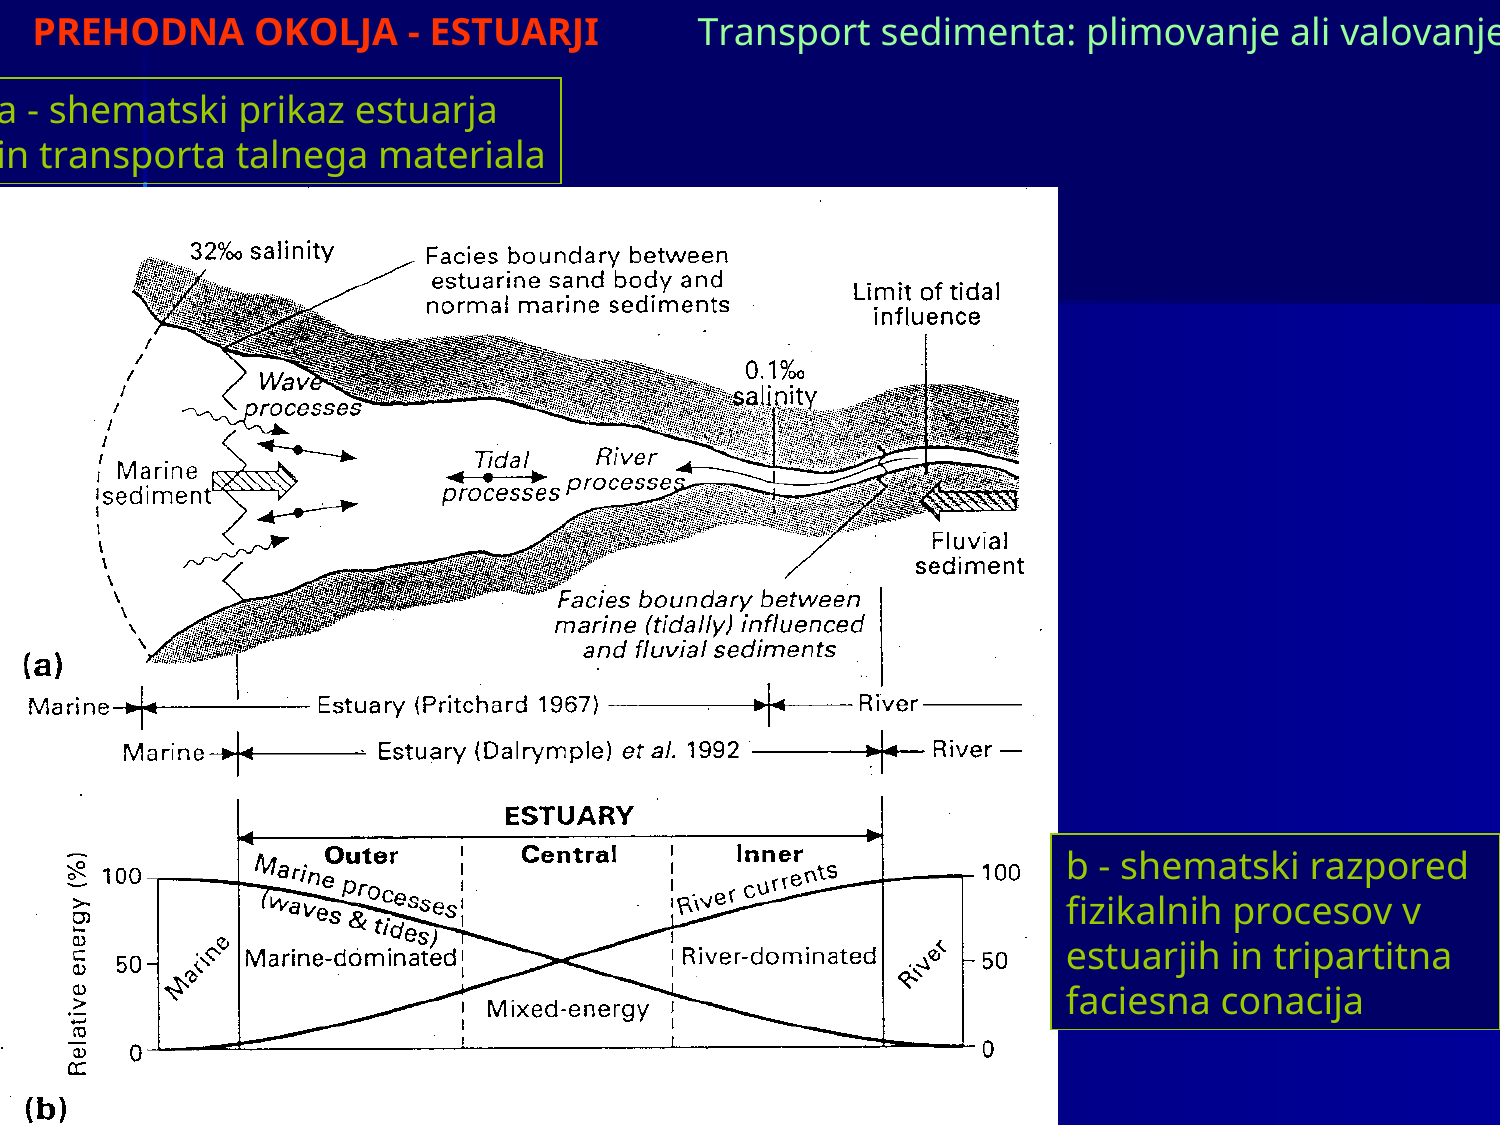

PREHODNA OKOLJA - ESTUARJI
Transport sedimenta: plimovanje ali valovanje
a - shematski prikaz estuarja
in transporta talnega materiala
b - shematski razpored
fizikalnih procesov v estuarjih in tripartitna faciesna conacija